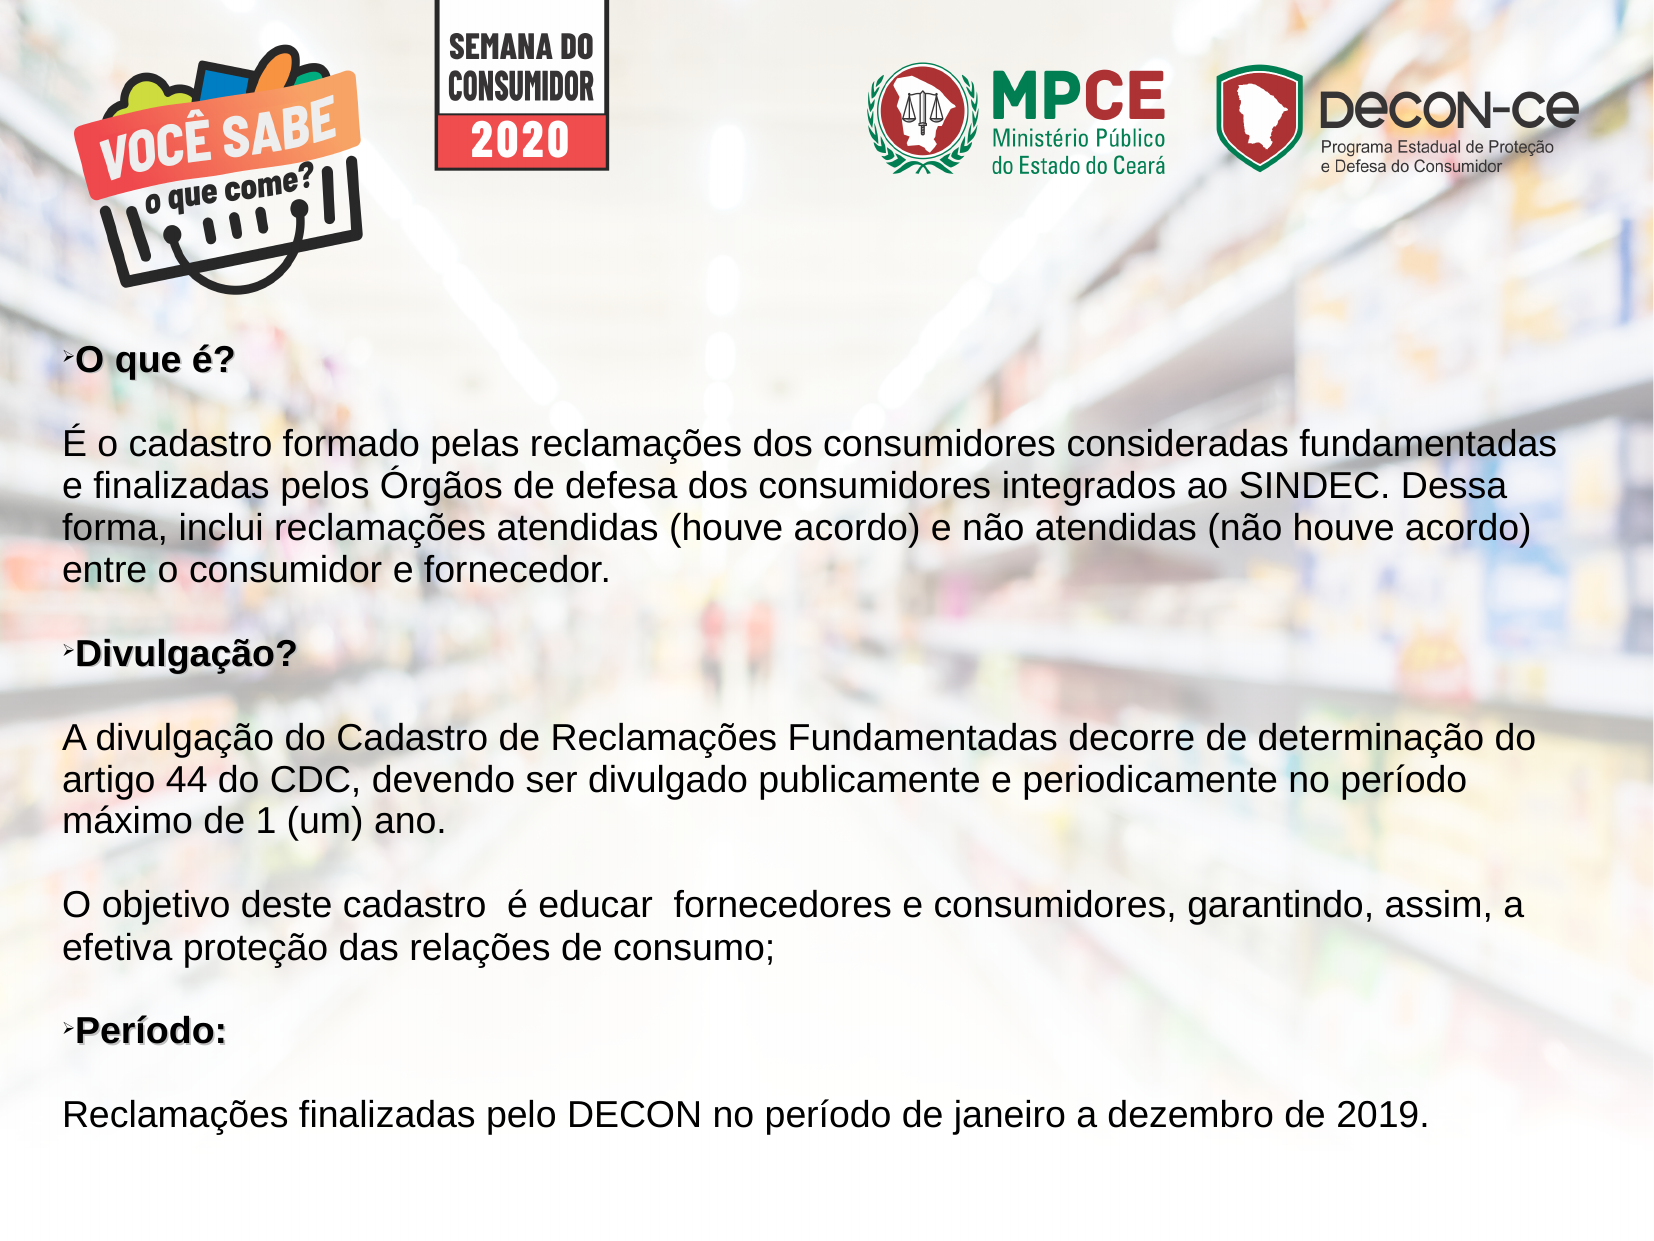

O que é?
É o cadastro formado pelas reclamações dos consumidores consideradas fundamentadas
e finalizadas pelos Órgãos de defesa dos consumidores integrados ao SINDEC. Dessa
forma, inclui reclamações atendidas (houve acordo) e não atendidas (não houve acordo)
entre o consumidor e fornecedor.
Divulgação?
A divulgação do Cadastro de Reclamações Fundamentadas decorre de determinação do
artigo 44 do CDC, devendo ser divulgado publicamente e periodicamente no período
máximo de 1 (um) ano.
O objetivo deste cadastro é educar fornecedores e consumidores, garantindo, assim, a
efetiva proteção das relações de consumo;
Período:
Reclamações finalizadas pelo DECON no período de janeiro a dezembro de 2019.